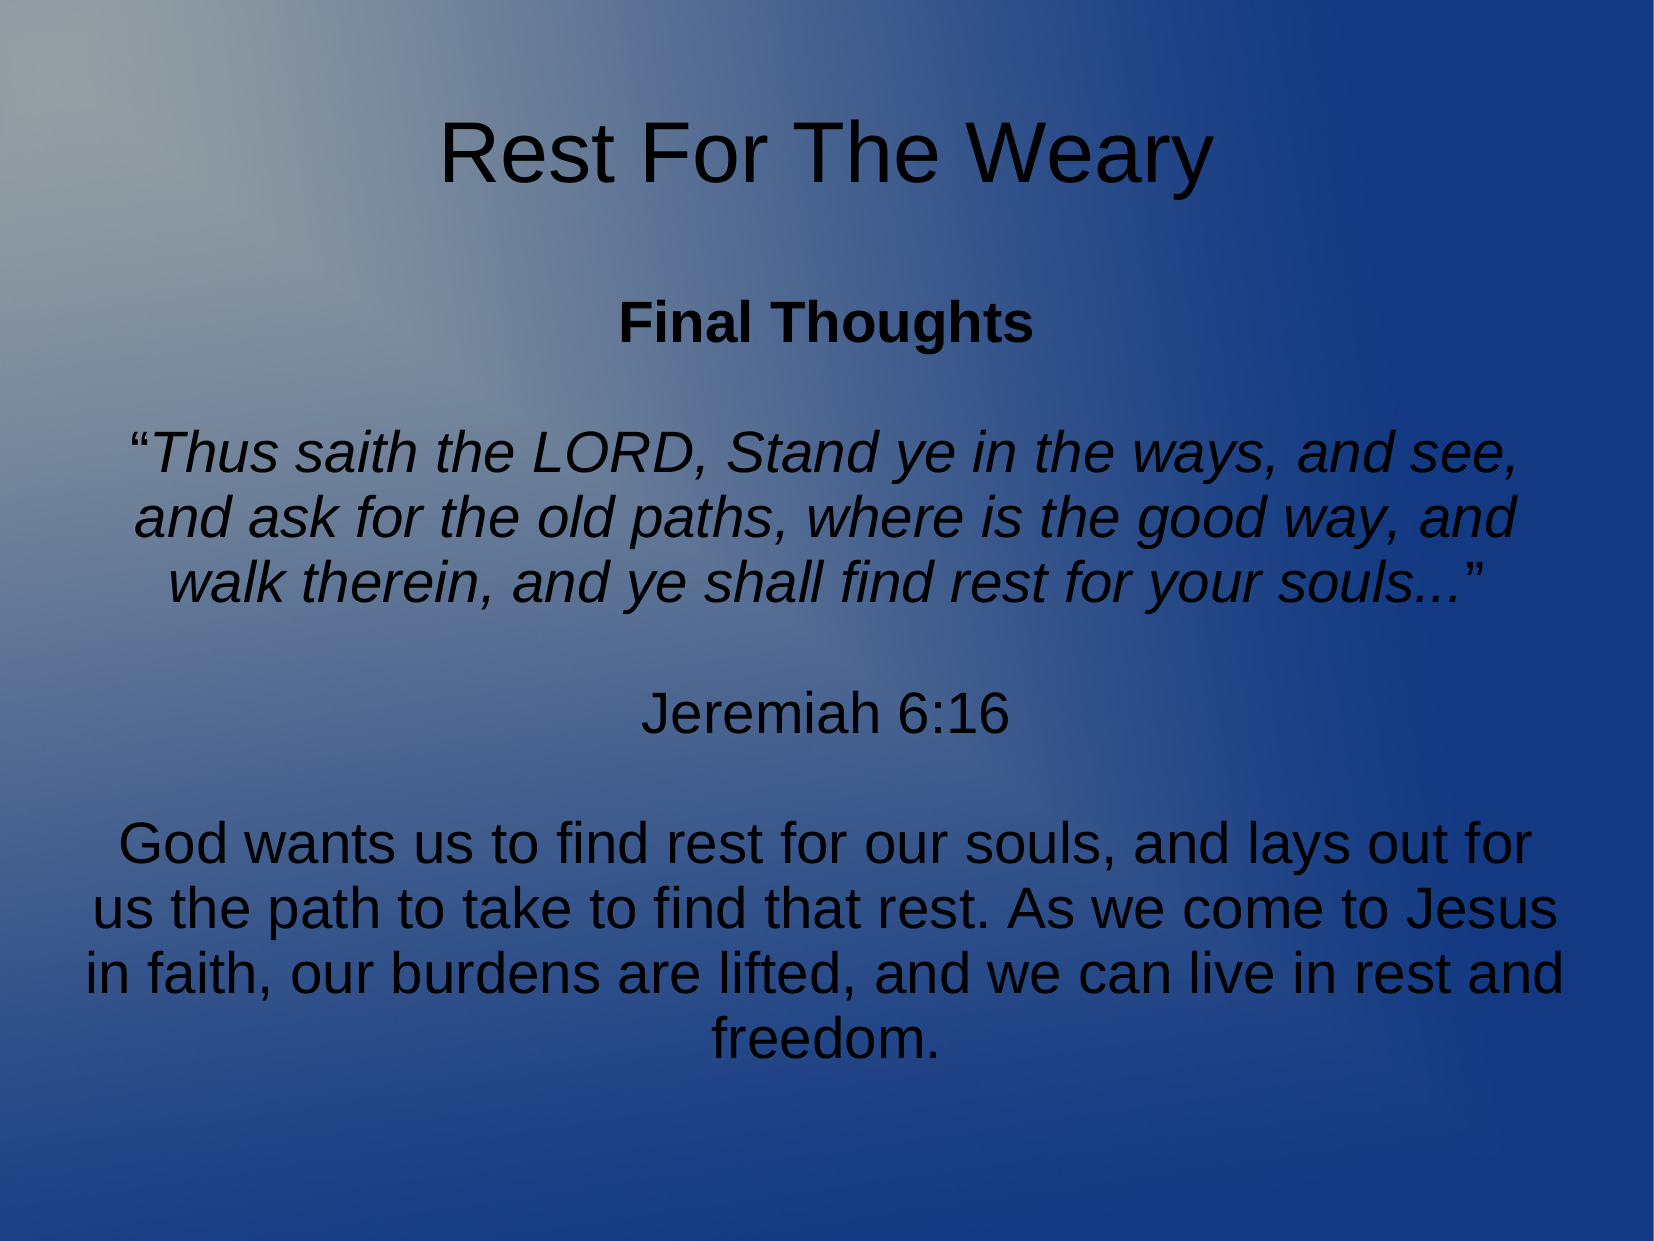

# Rest For The Weary
Final Thoughts
“Thus saith the LORD, Stand ye in the ways, and see, and ask for the old paths, where is the good way, and walk therein, and ye shall find rest for your souls...”
Jeremiah 6:16
God wants us to find rest for our souls, and lays out for us the path to take to find that rest. As we come to Jesus in faith, our burdens are lifted, and we can live in rest and freedom.